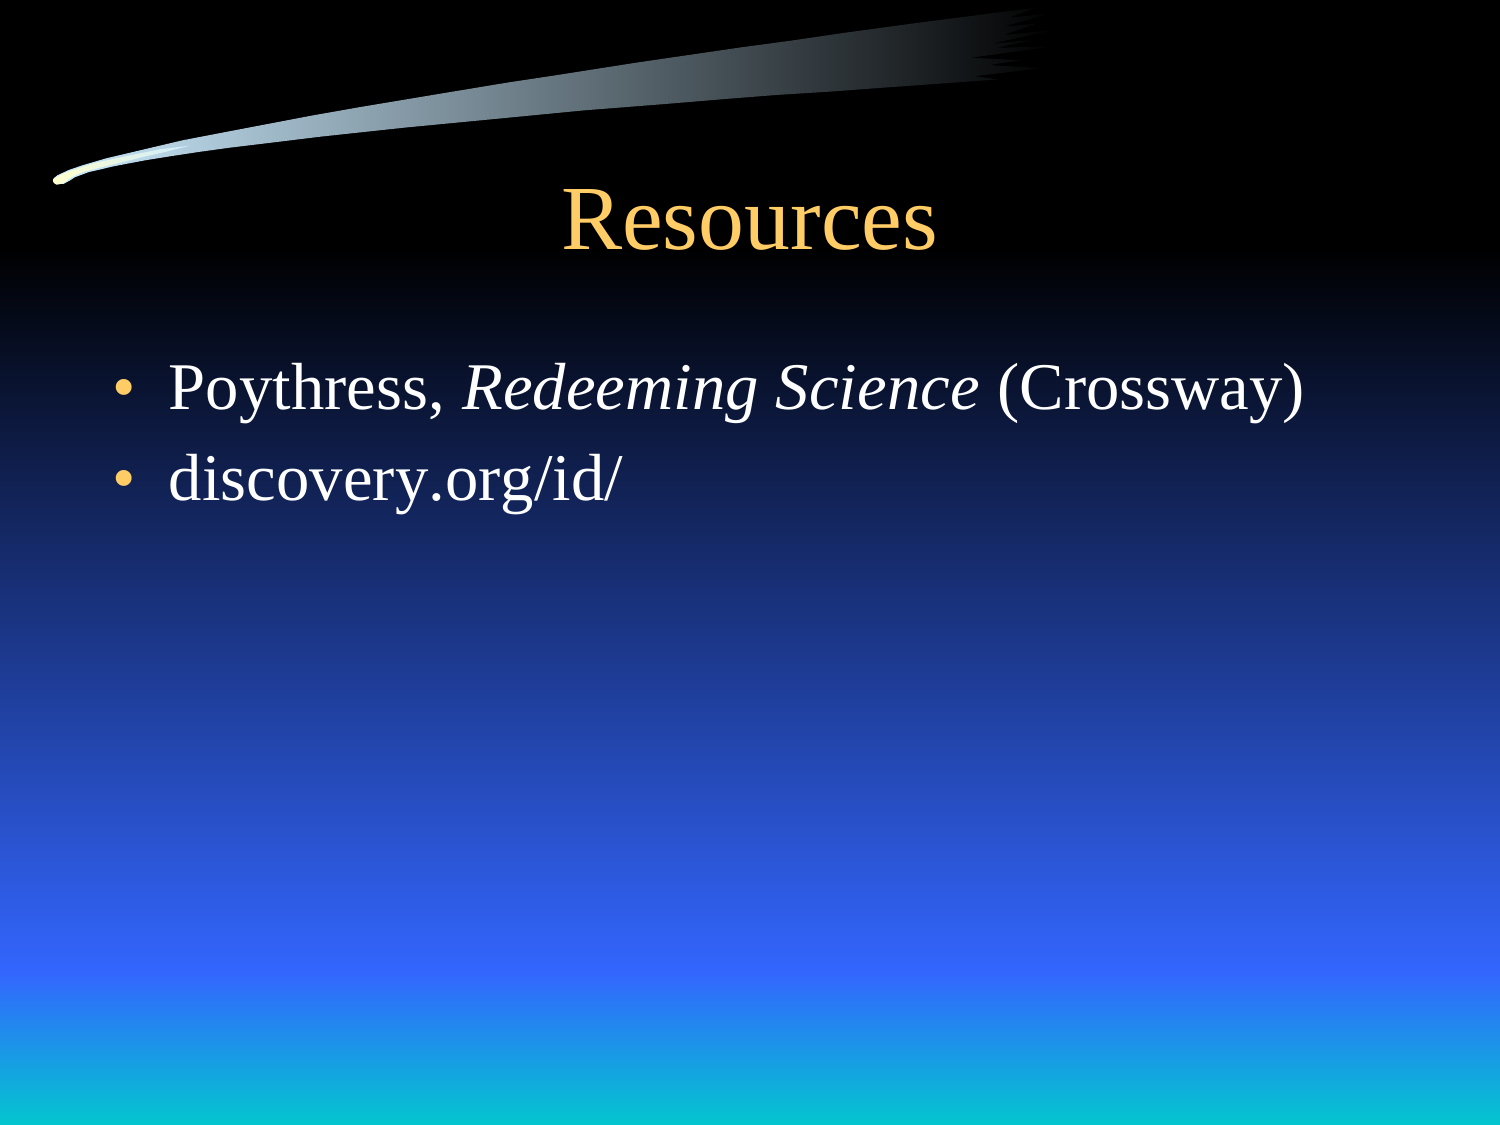

# Resources
Poythress, Redeeming Science (Crossway)
discovery.org/id/